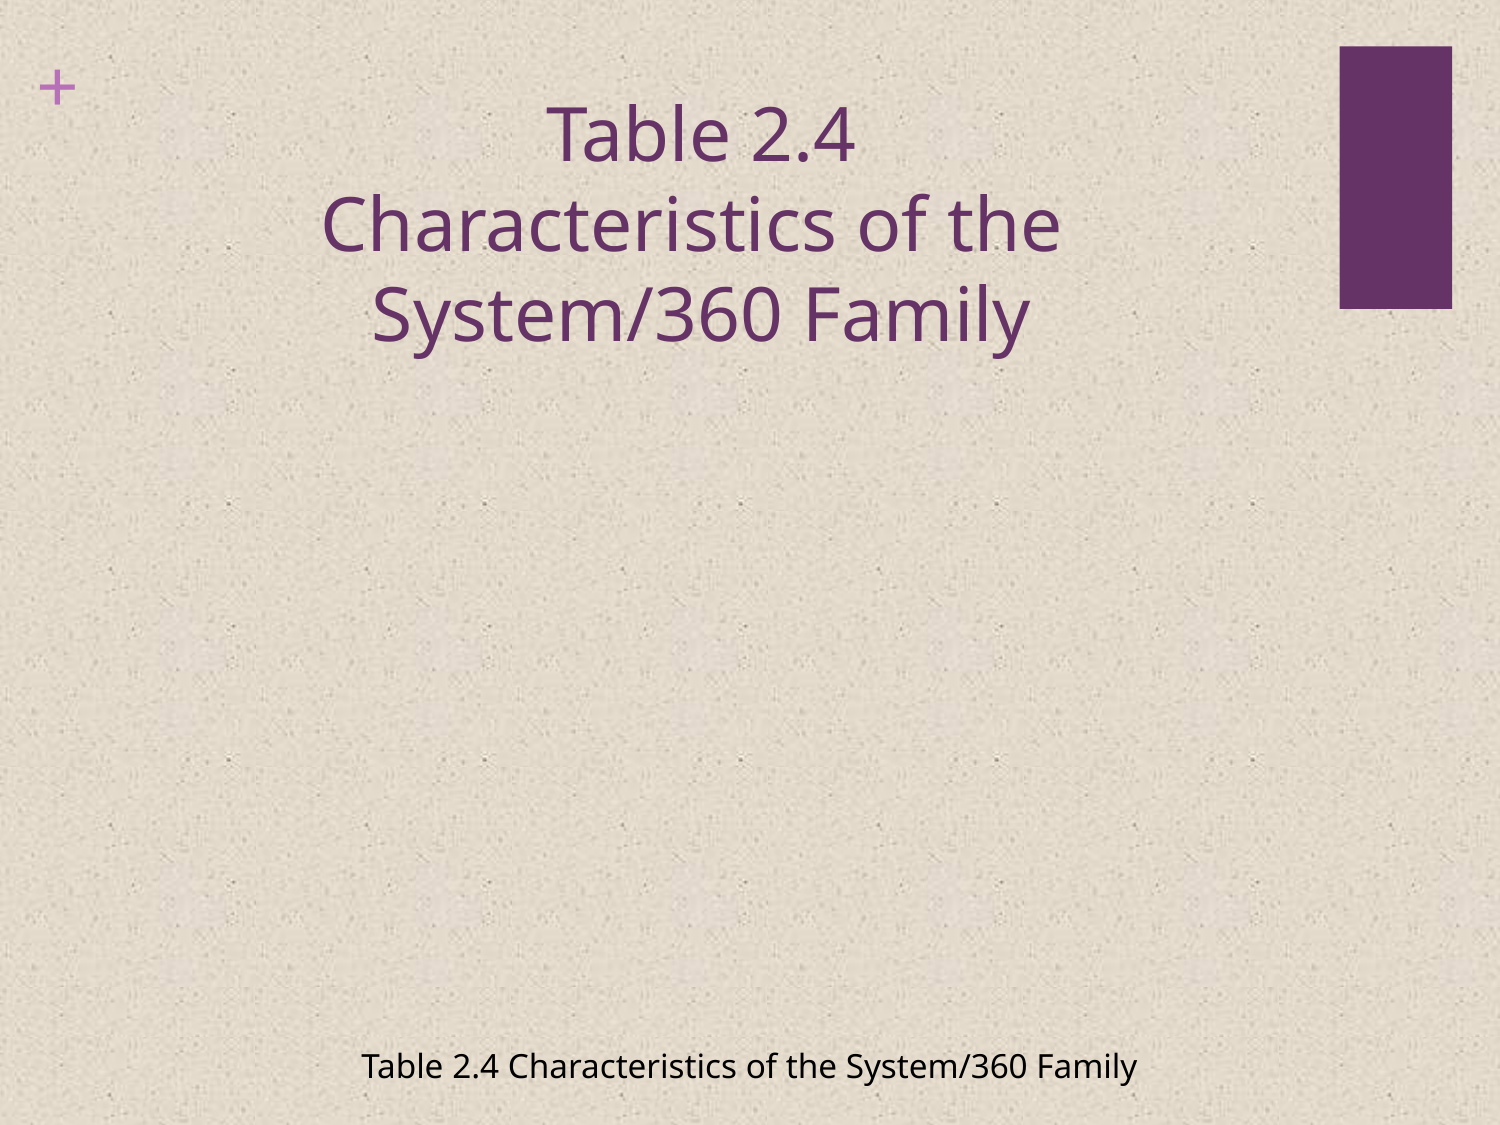

# Table 2.4 Characteristics of the System/360 Family
Table 2.4 Characteristics of the System/360 Family